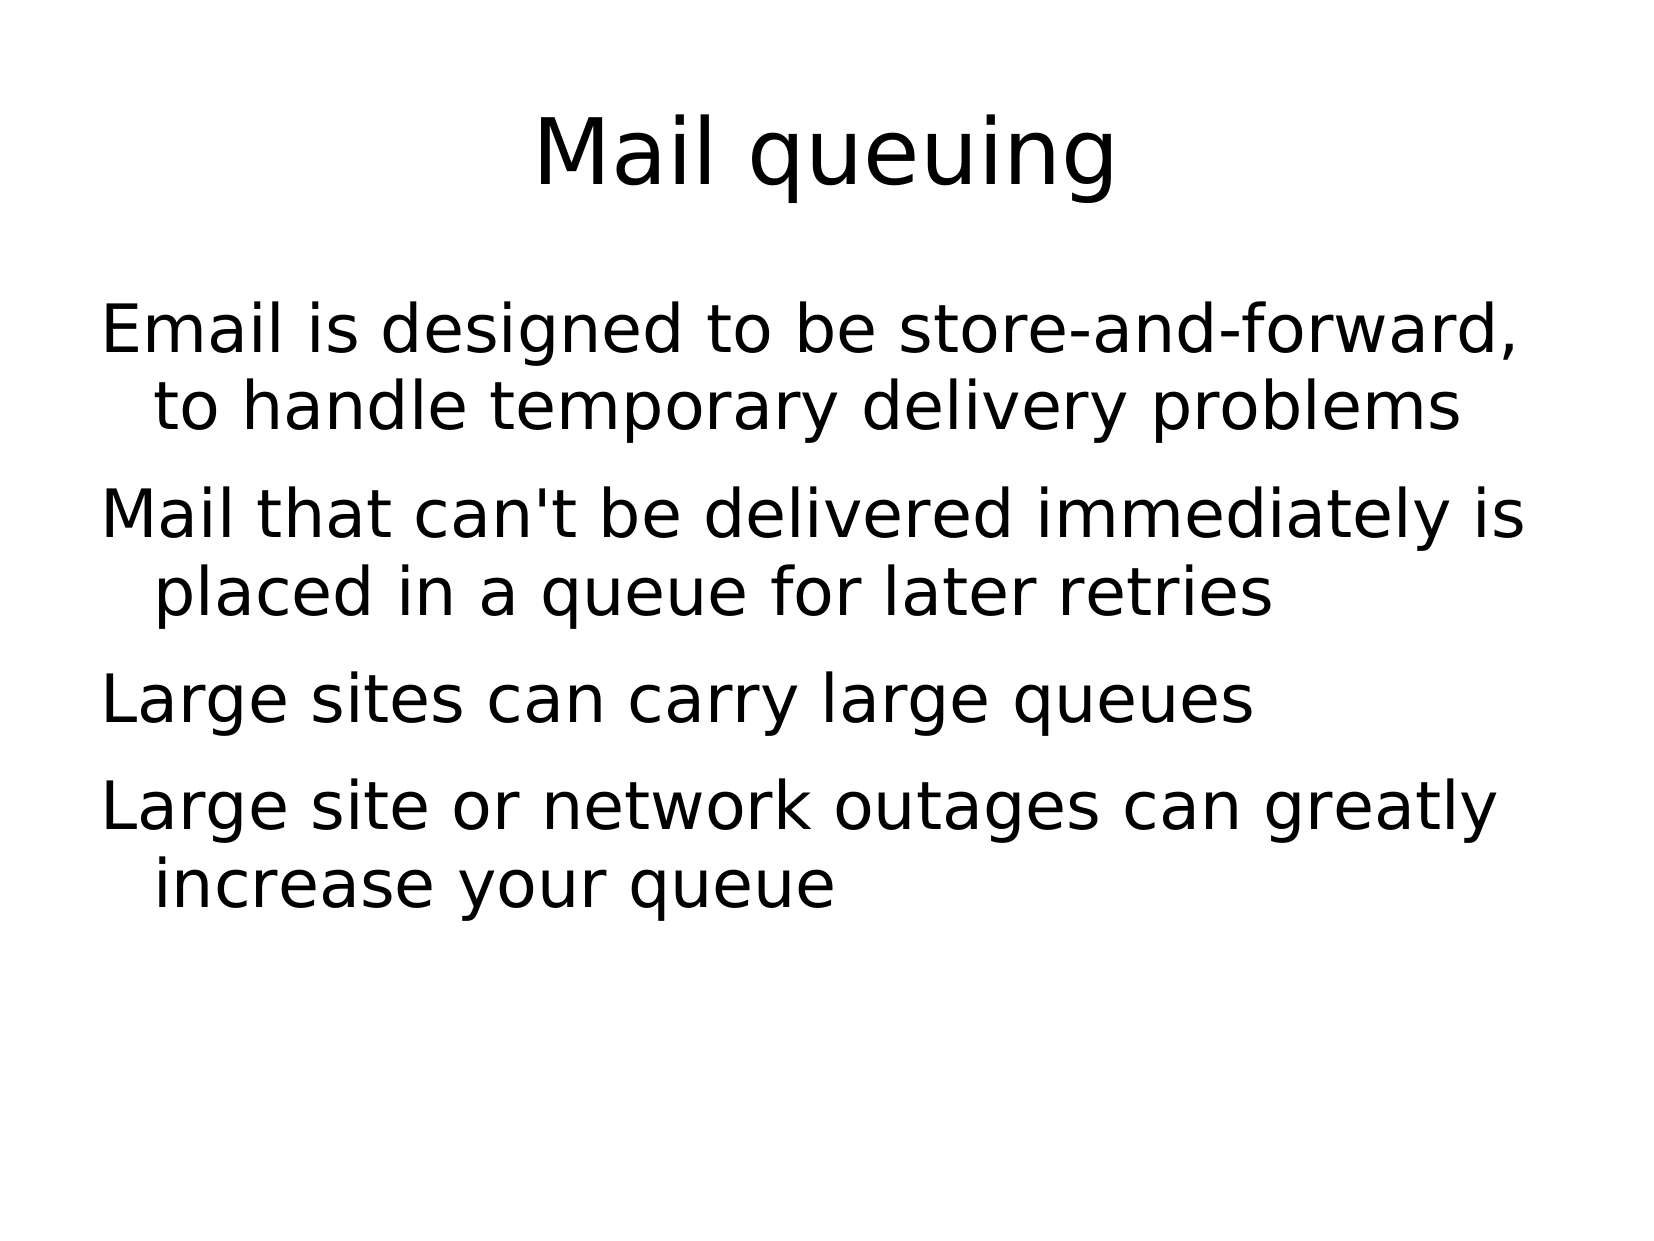

# Mail queuing
Email is designed to be store-and-forward, to handle temporary delivery problems
Mail that can't be delivered immediately is placed in a queue for later retries
Large sites can carry large queues
Large site or network outages can greatly increase your queue